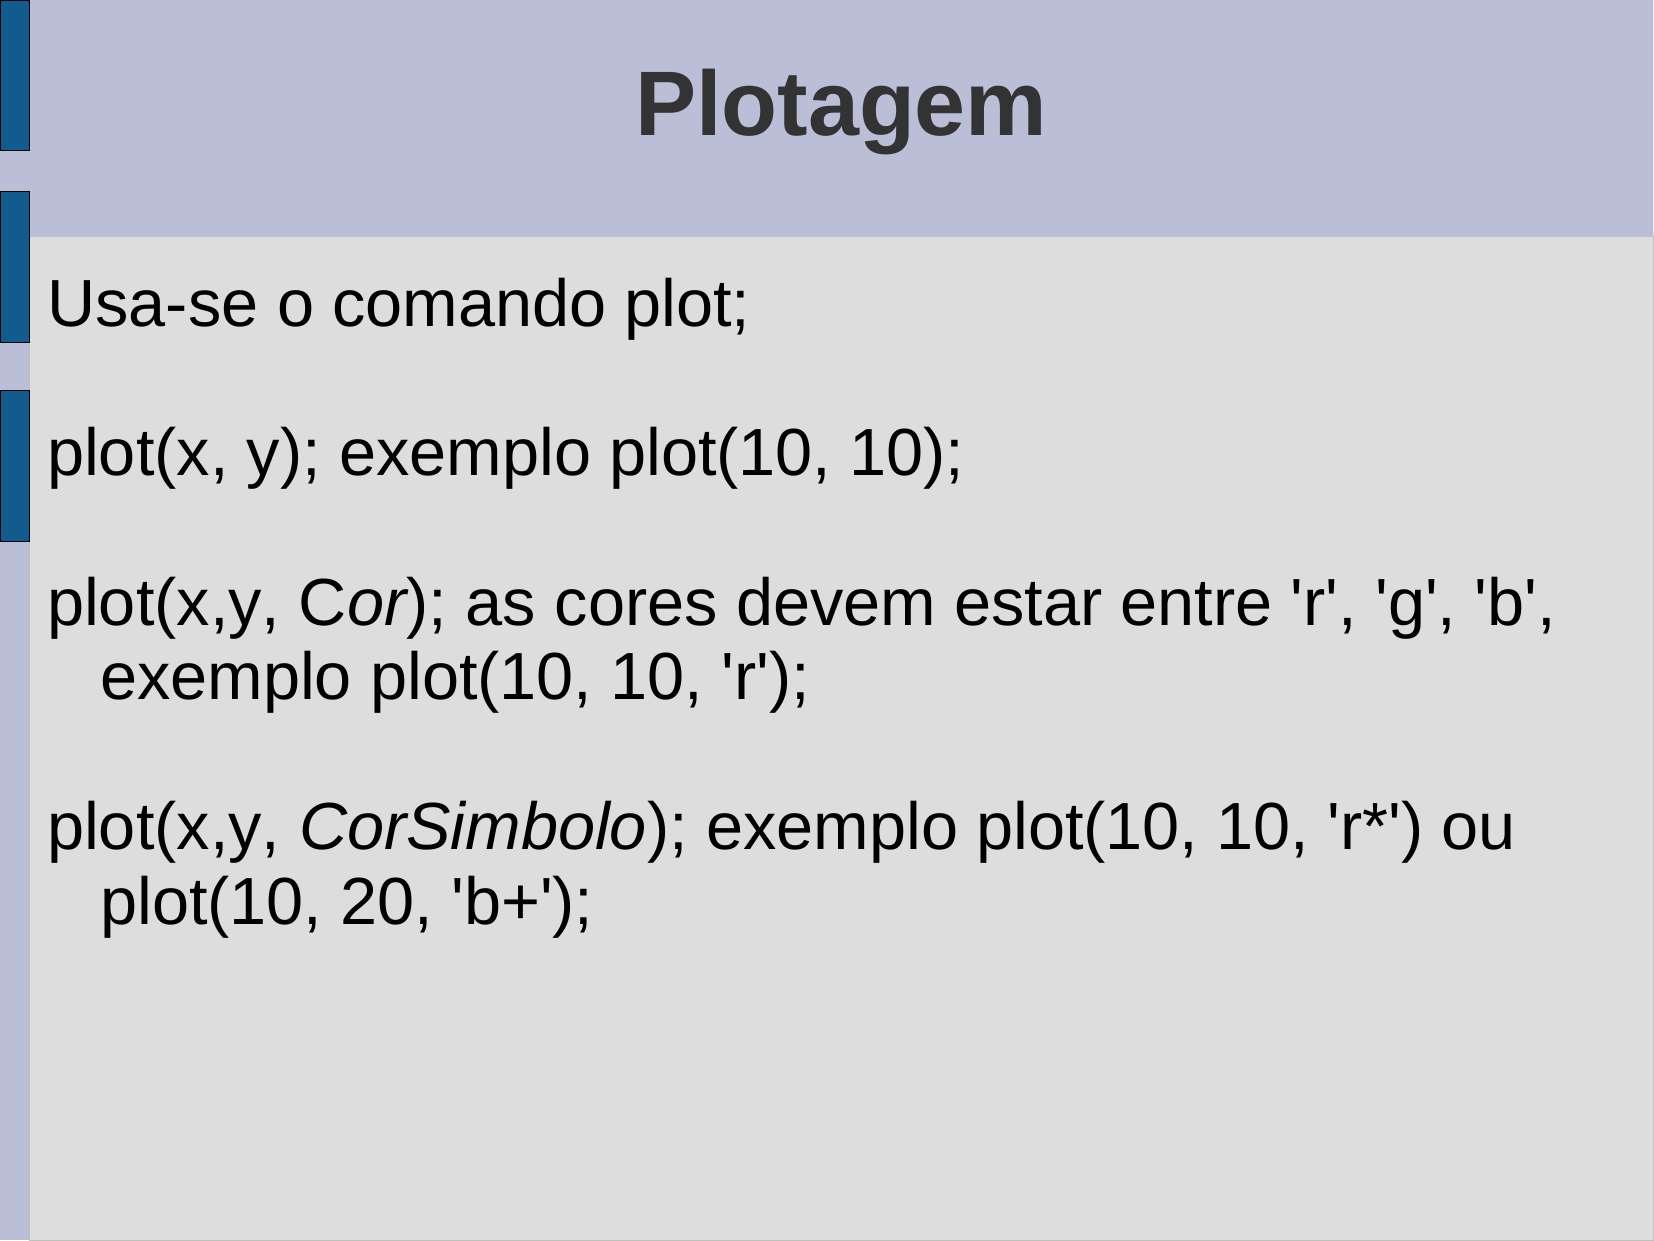

# Plotagem
Usa-se o comando plot;
plot(x, y); exemplo plot(10, 10);
plot(x,y, Cor); as cores devem estar entre 'r', 'g', 'b', exemplo plot(10, 10, 'r');
plot(x,y, CorSimbolo); exemplo plot(10, 10, 'r*') ou plot(10, 20, 'b+');